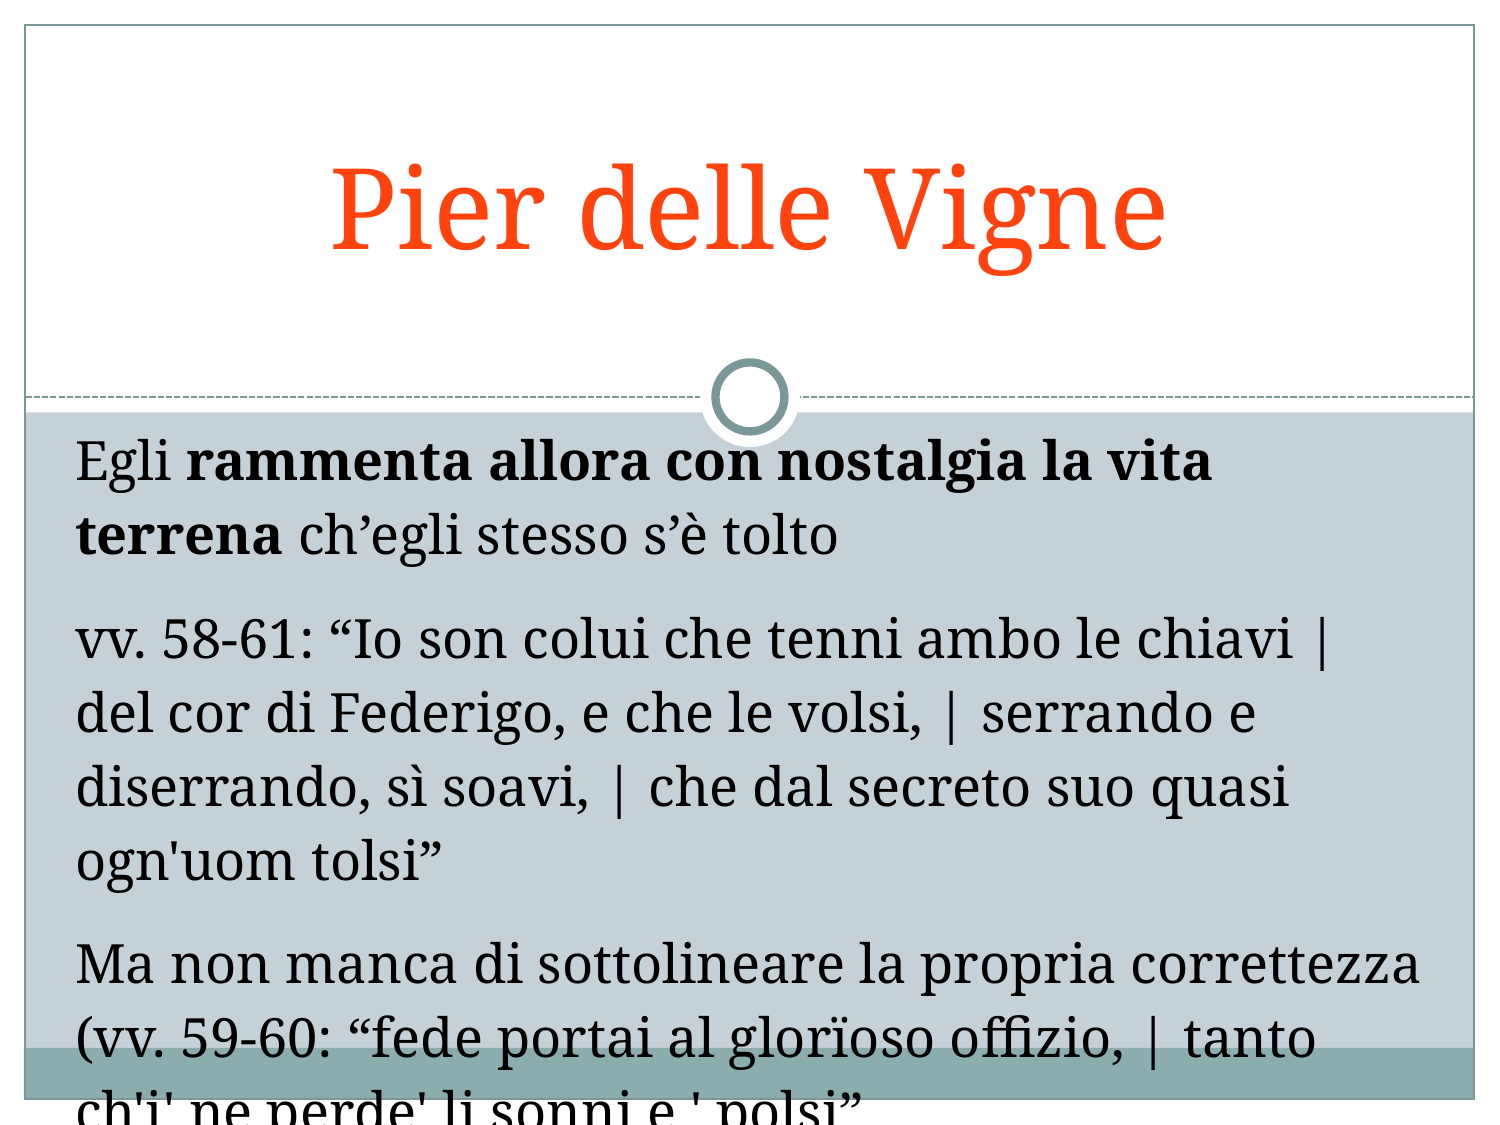

# Pier delle Vigne
Egli rammenta allora con nostalgia la vita terrena ch’egli stesso s’è tolto
vv. 58-61: “Io son colui che tenni ambo le chiavi | del cor di Federigo, e che le volsi, | serrando e diserrando, sì soavi, | che dal secreto suo quasi ogn'uom tolsi”
Ma non manca di sottolineare la propria correttezza (vv. 59-60: “fede portai al glorïoso offizio, | tanto ch'i' ne perde' li sonni e ' polsi”